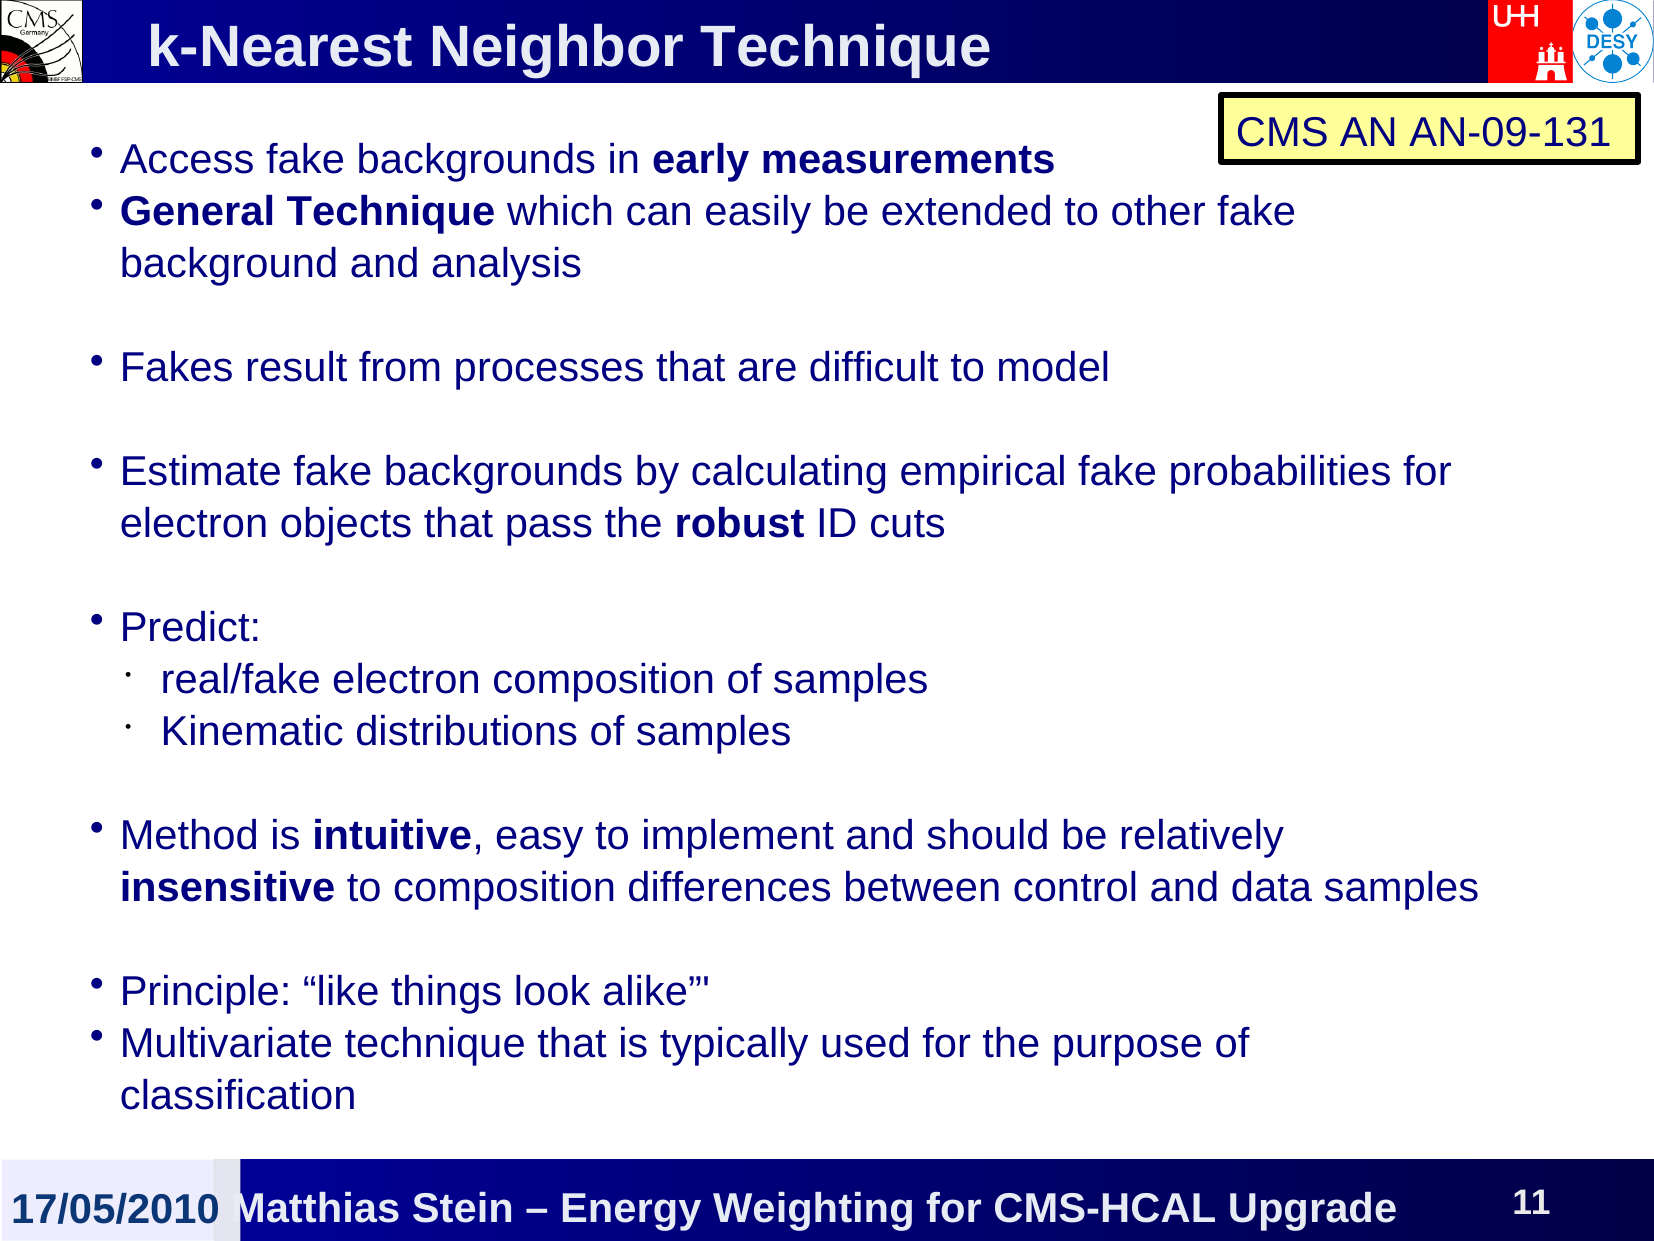

# k-Nearest Neighbor Technique
CMS AN AN-09-131
Access fake backgrounds in early measurements
General Technique which can easily be extended to other fake background and analysis
Fakes result from processes that are difficult to model
Estimate fake backgrounds by calculating empirical fake probabilities for electron objects that pass the robust ID cuts
Predict:
real/fake electron composition of samples
Kinematic distributions of samples
Method is intuitive, easy to implement and should be relatively insensitive to composition differences between control and data samples
Principle: “like things look alike”'
Multivariate technique that is typically used for the purpose of classification